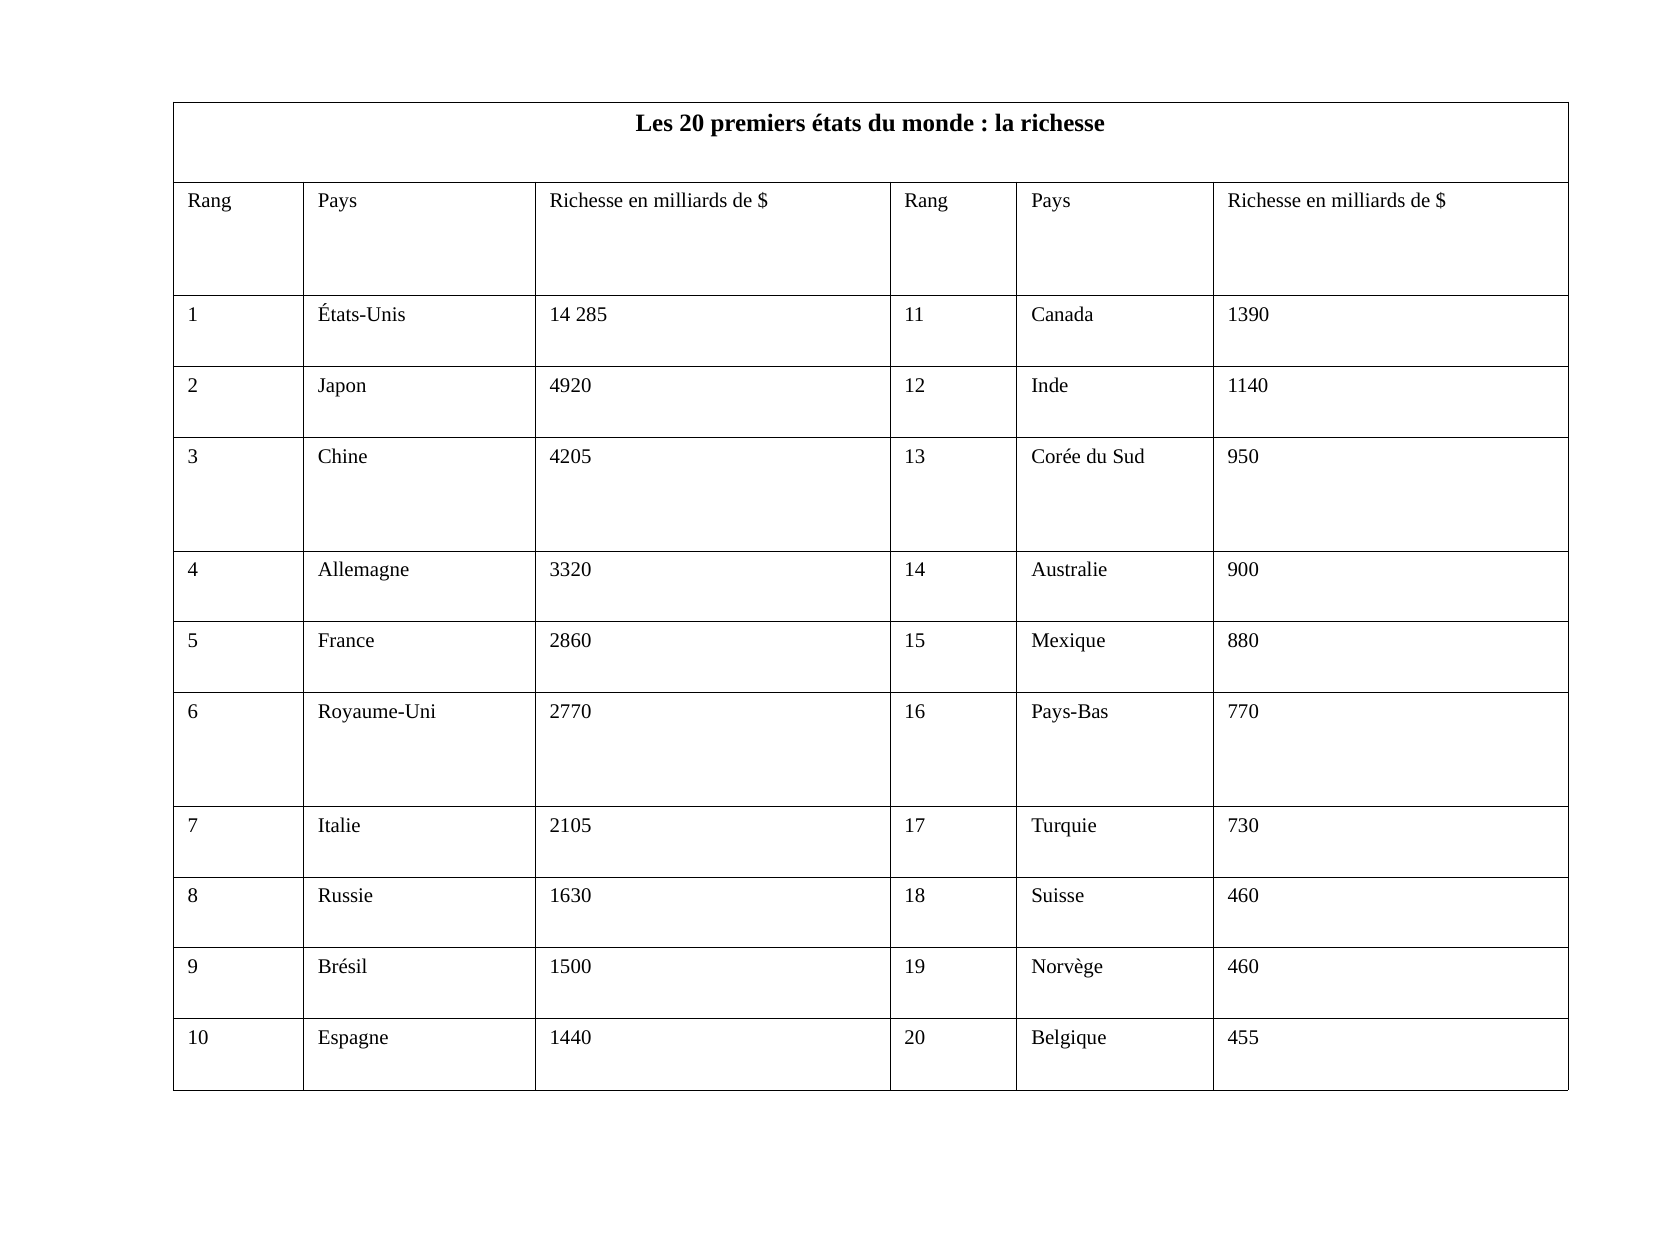

| Les 20 premiers états du monde : la richesse | | | | | |
| --- | --- | --- | --- | --- | --- |
| Rang | Pays | Richesse en milliards de $ | Rang | Pays | Richesse en milliards de $ |
| 1 | États-Unis | 14 285 | 11 | Canada | 1390 |
| 2 | Japon | 4920 | 12 | Inde | 1140 |
| 3 | Chine | 4205 | 13 | Corée du Sud | 950 |
| 4 | Allemagne | 3320 | 14 | Australie | 900 |
| 5 | France | 2860 | 15 | Mexique | 880 |
| 6 | Royaume-Uni | 2770 | 16 | Pays-Bas | 770 |
| 7 | Italie | 2105 | 17 | Turquie | 730 |
| 8 | Russie | 1630 | 18 | Suisse | 460 |
| 9 | Brésil | 1500 | 19 | Norvège | 460 |
| 10 | Espagne | 1440 | 20 | Belgique | 455 |